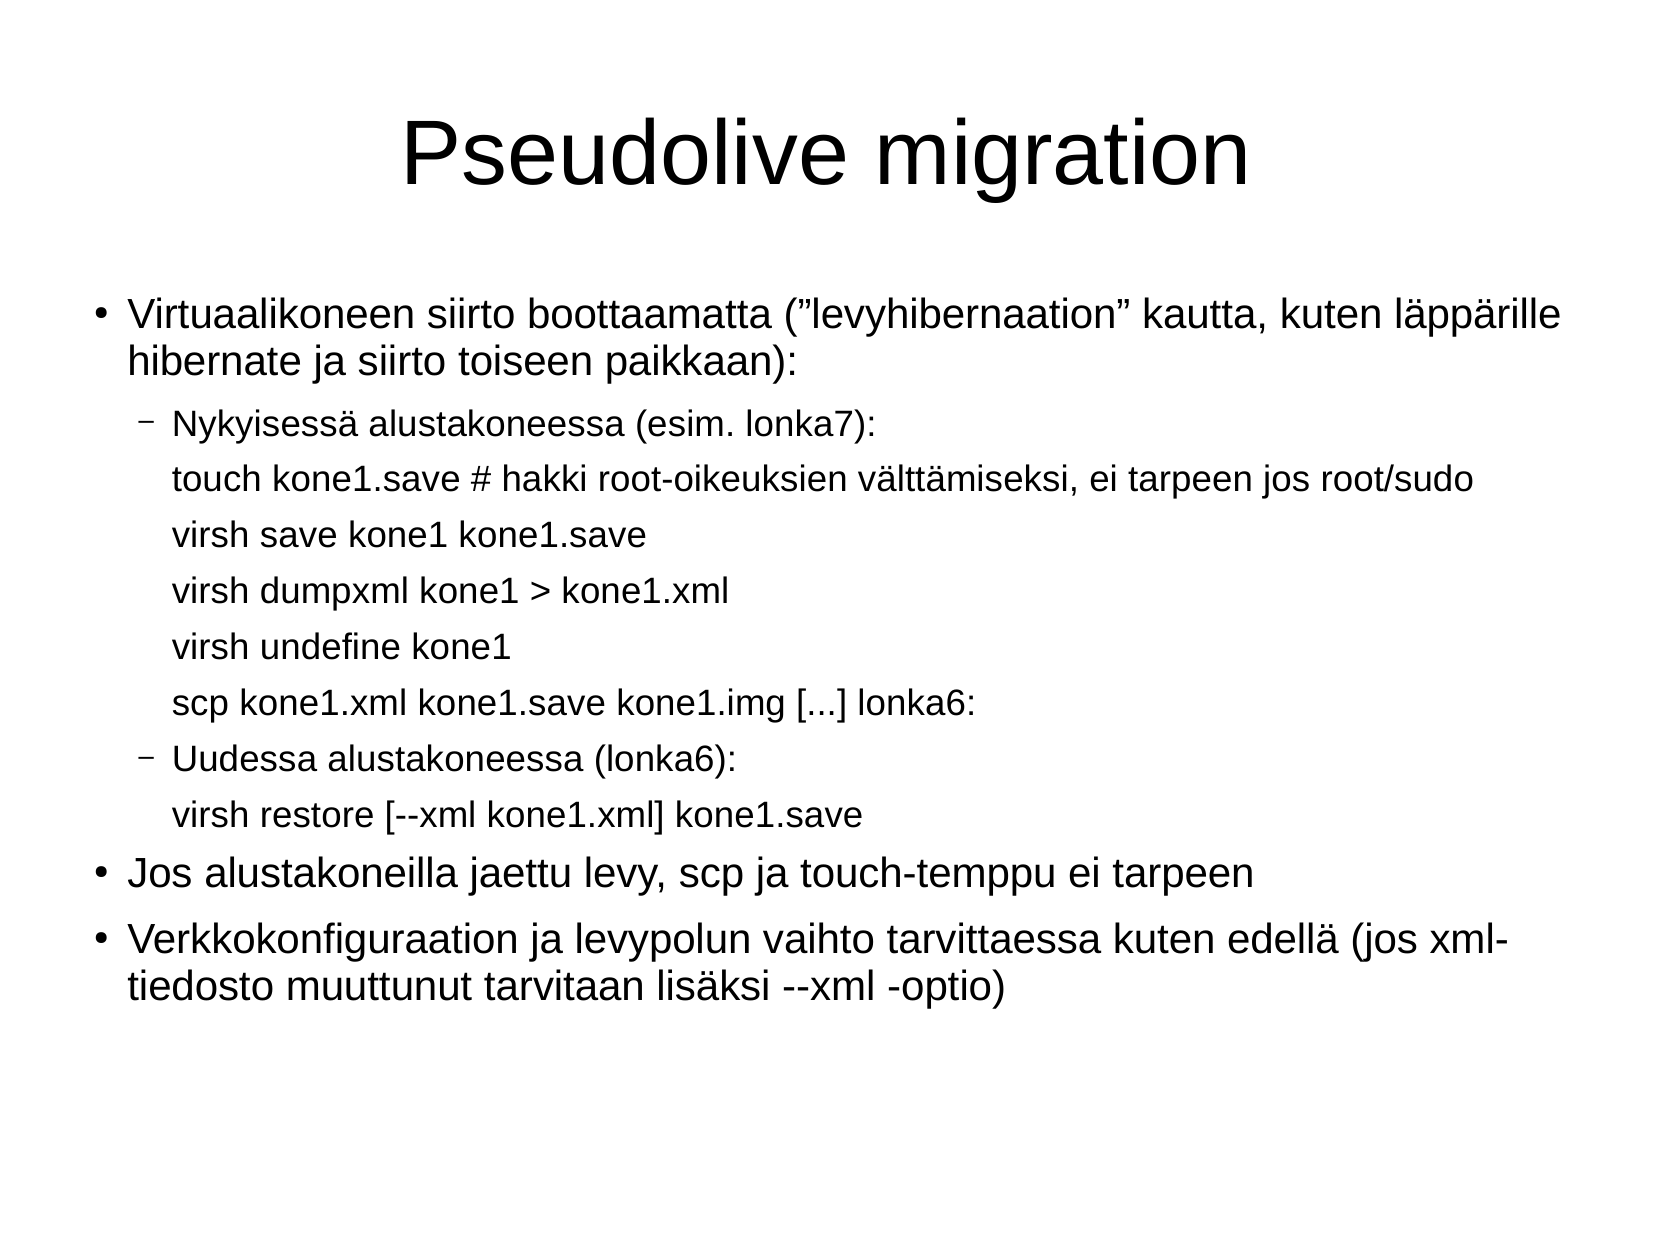

# Pseudolive migration
Virtuaalikoneen siirto boottaamatta (”levyhibernaation” kautta, kuten läppärille hibernate ja siirto toiseen paikkaan):
Nykyisessä alustakoneessa (esim. lonka7):
touch kone1.save # hakki root-oikeuksien välttämiseksi, ei tarpeen jos root/sudo
virsh save kone1 kone1.save
virsh dumpxml kone1 > kone1.xml
virsh undefine kone1
scp kone1.xml kone1.save kone1.img [...] lonka6:
Uudessa alustakoneessa (lonka6):
virsh restore [--xml kone1.xml] kone1.save
Jos alustakoneilla jaettu levy, scp ja touch-temppu ei tarpeen
Verkkokonfiguraation ja levypolun vaihto tarvittaessa kuten edellä (jos xml-tiedosto muuttunut tarvitaan lisäksi --xml -optio)